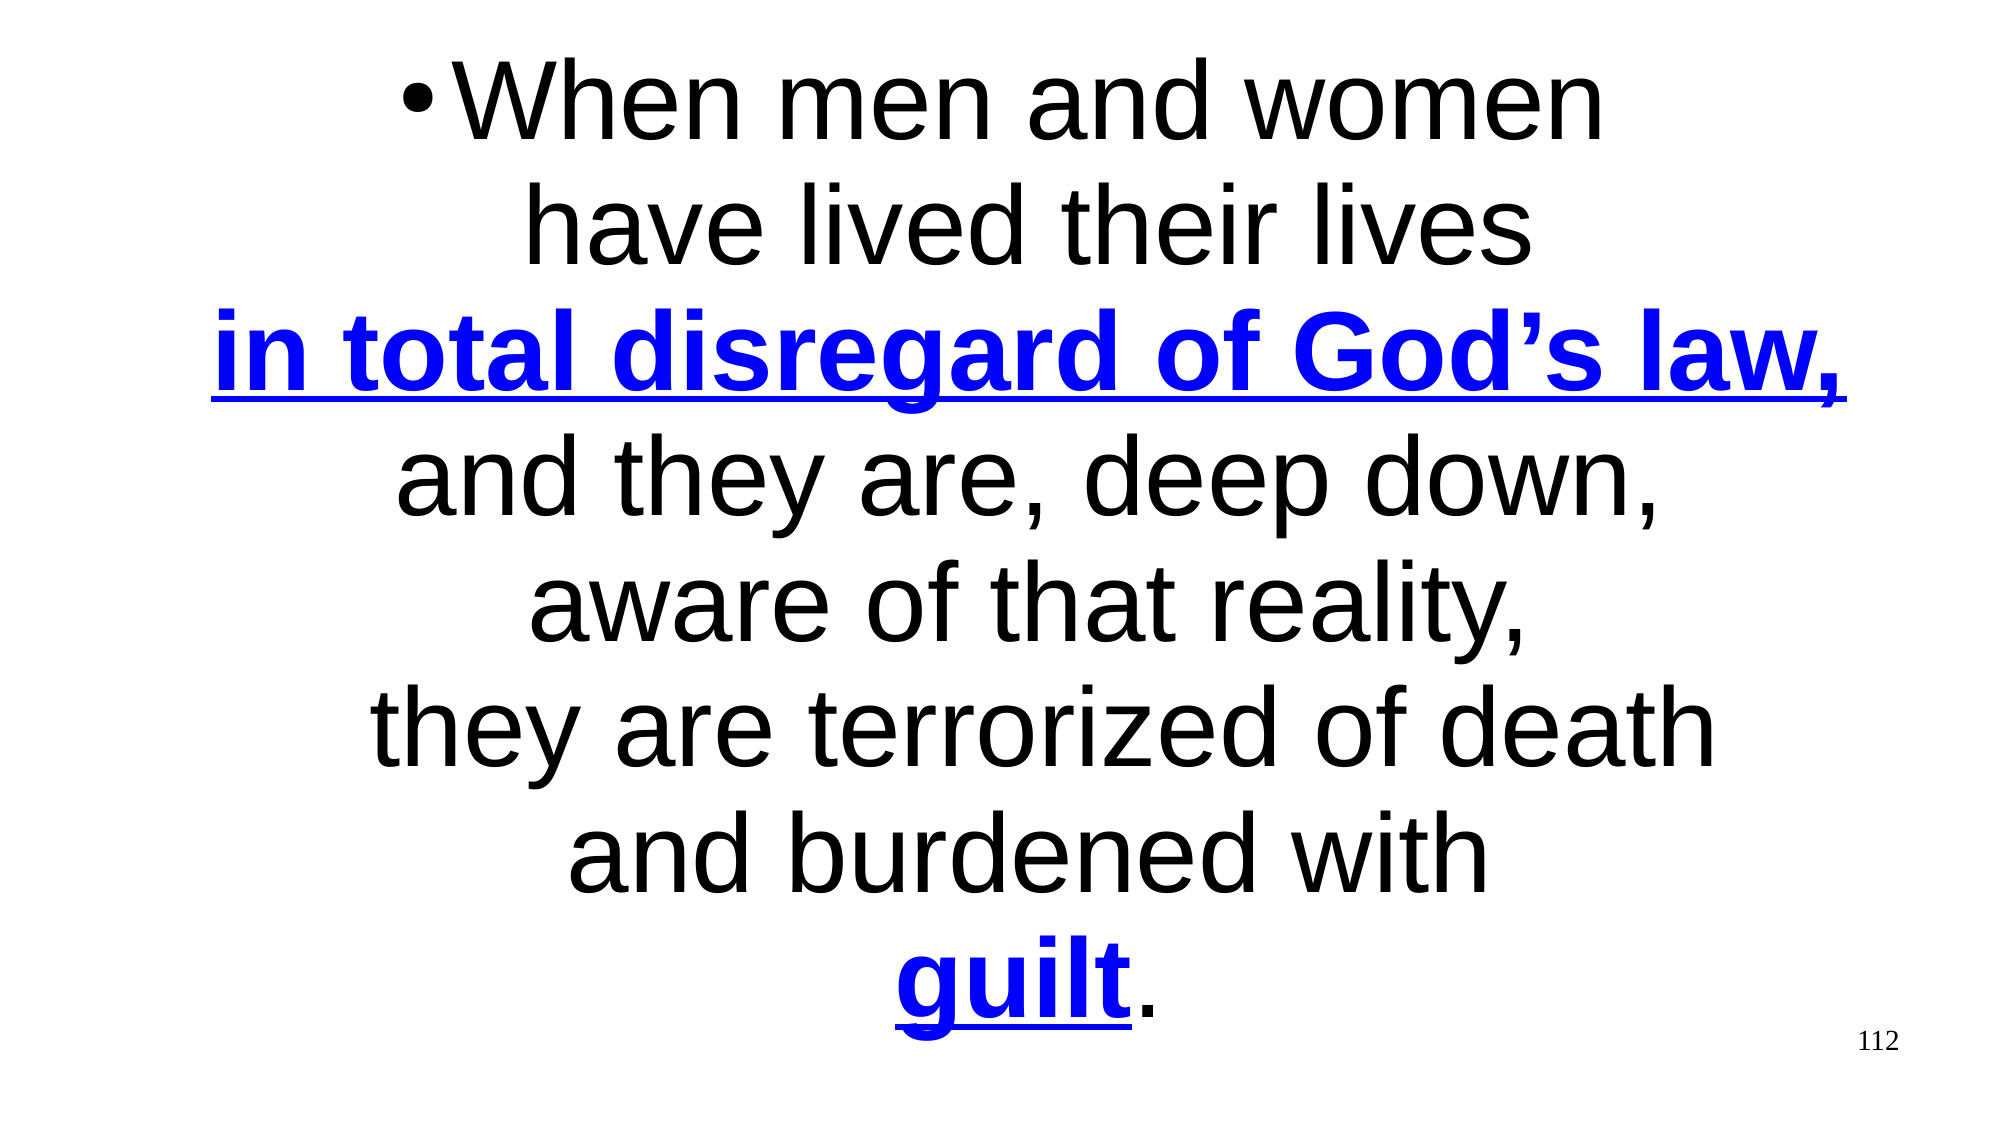

# When men and women have lived their lives in total disregard of God’s law, and they are, deep down, aware of that reality, they are terrorized of death and burdened with guilt.
112